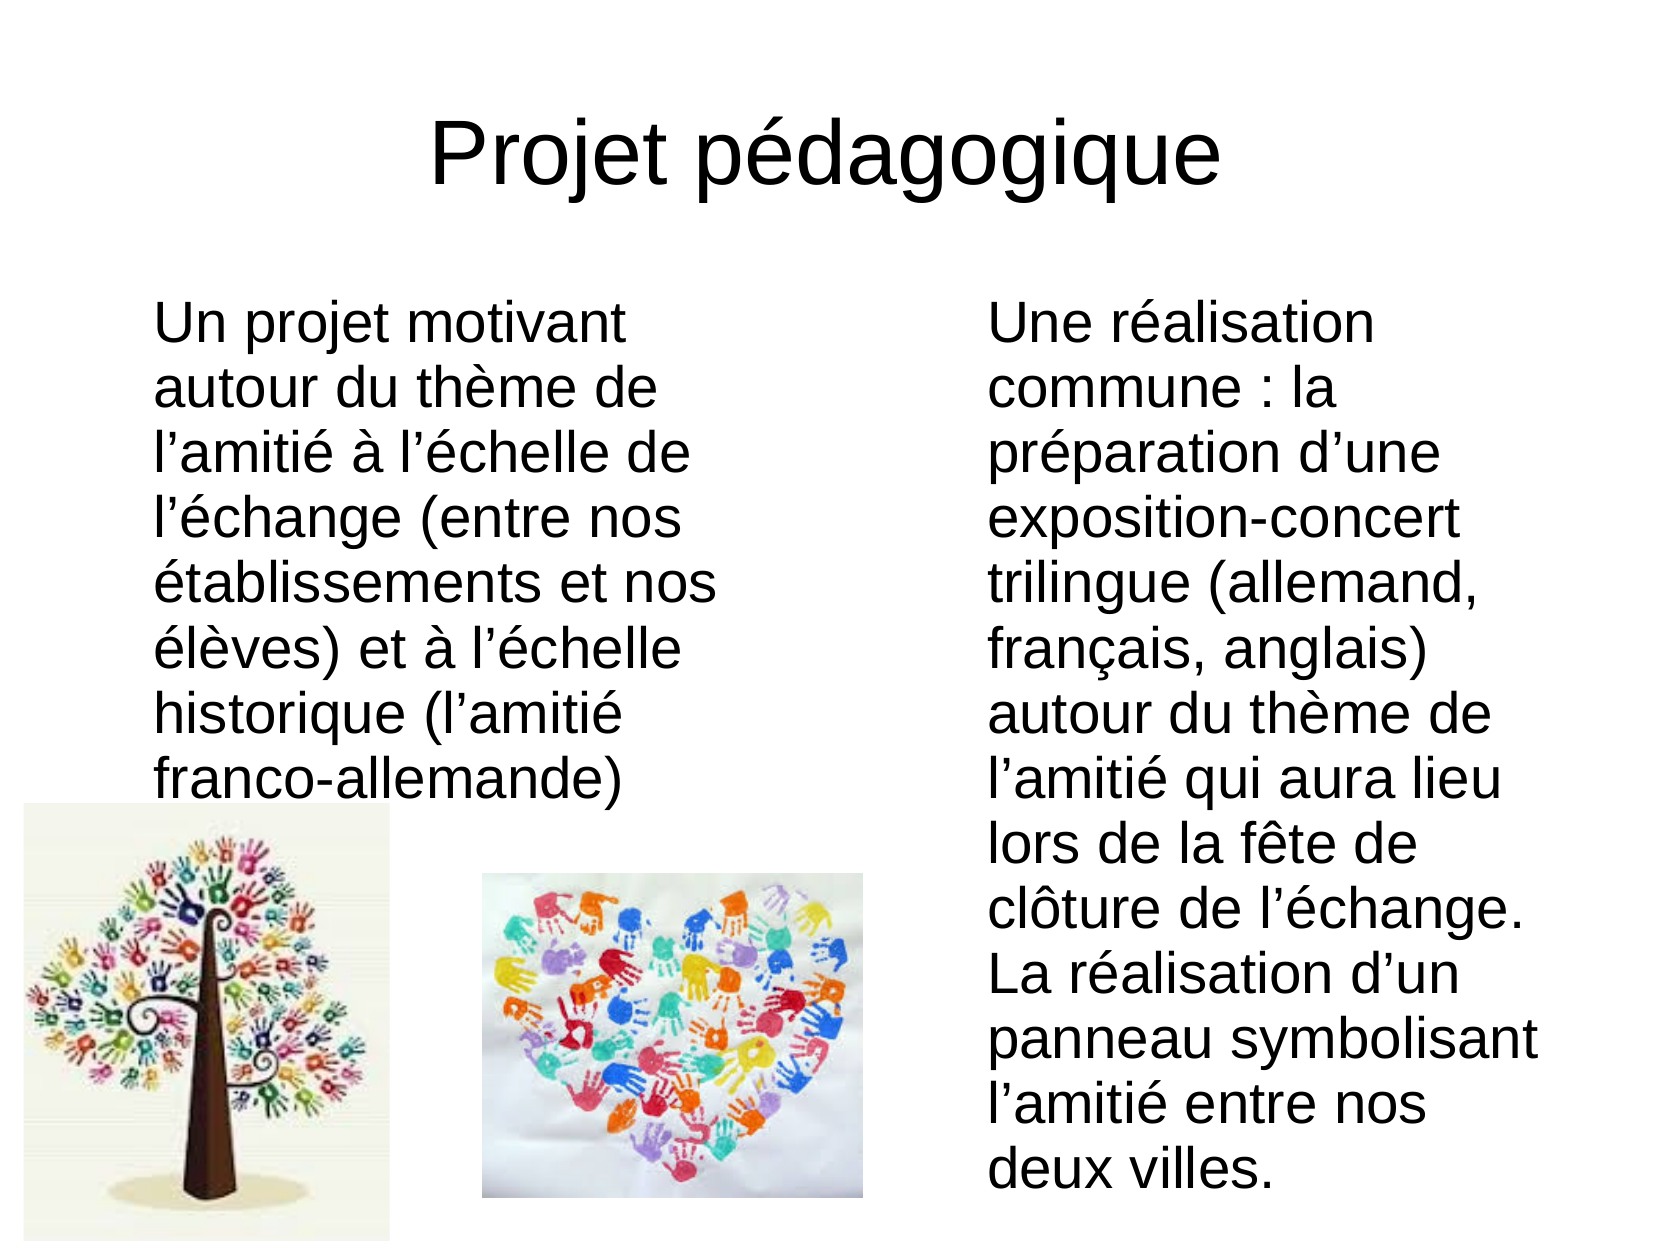

# Projet pédagogique
Un projet motivant autour du thème de l’amitié à l’échelle de l’échange (entre nos établissements et nos élèves) et à l’échelle historique (l’amitié franco-allemande)
Une réalisation commune : la préparation d’une exposition-concert trilingue (allemand, français, anglais) autour du thème de l’amitié qui aura lieu lors de la fête de clôture de l’échange. La réalisation d’un panneau symbolisant l’amitié entre nos deux villes.